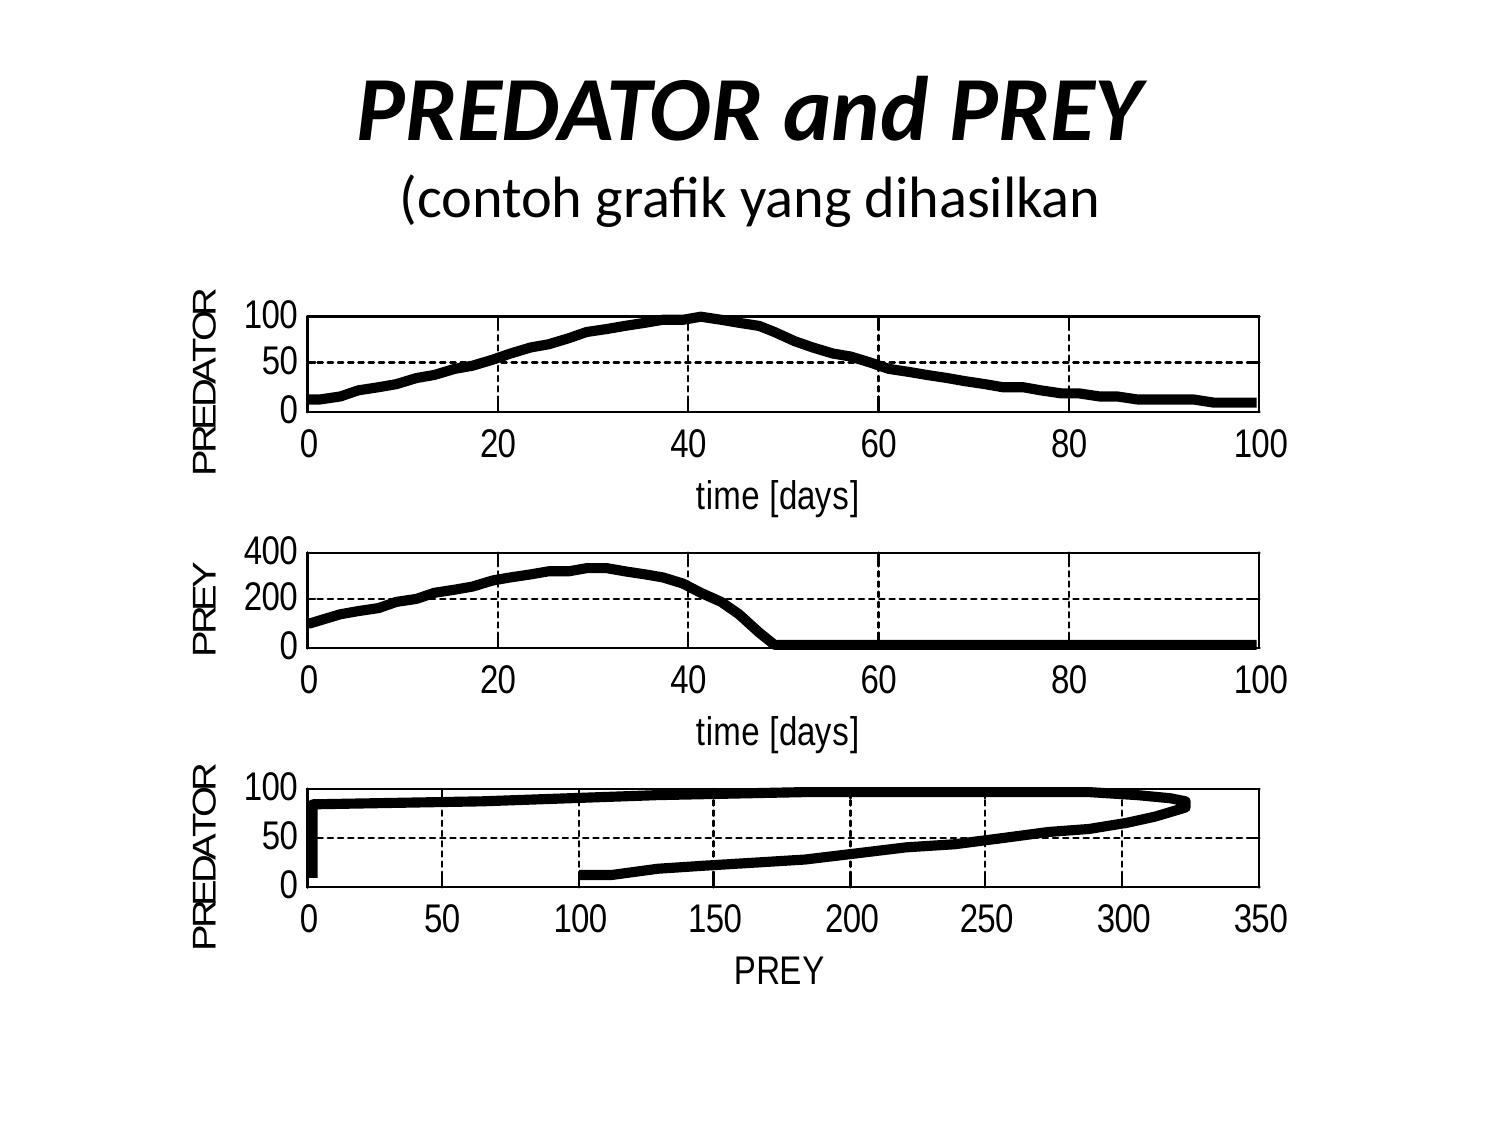

# PREDATOR and PREY (contoh grafik yang dihasilkan